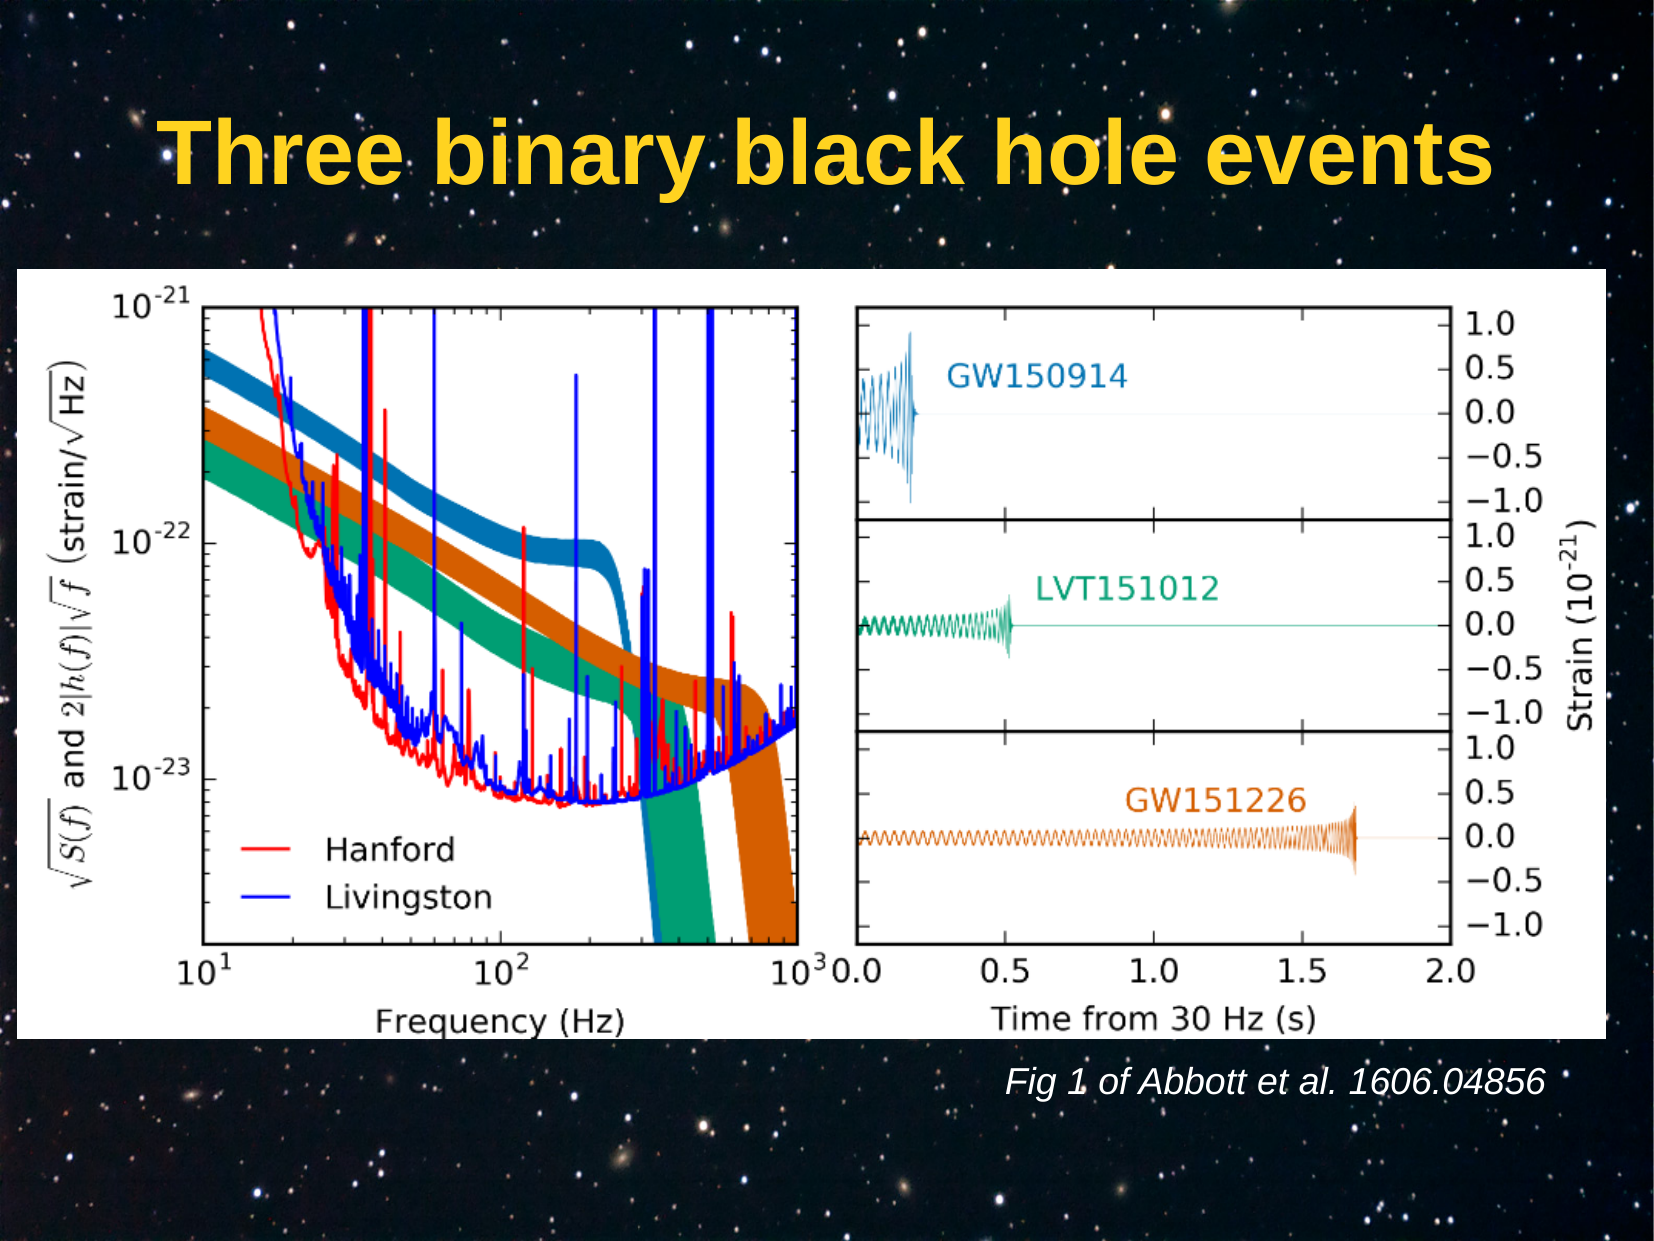

# Three binary black hole events
Fig 1 of Abbott et al. 1606.04856